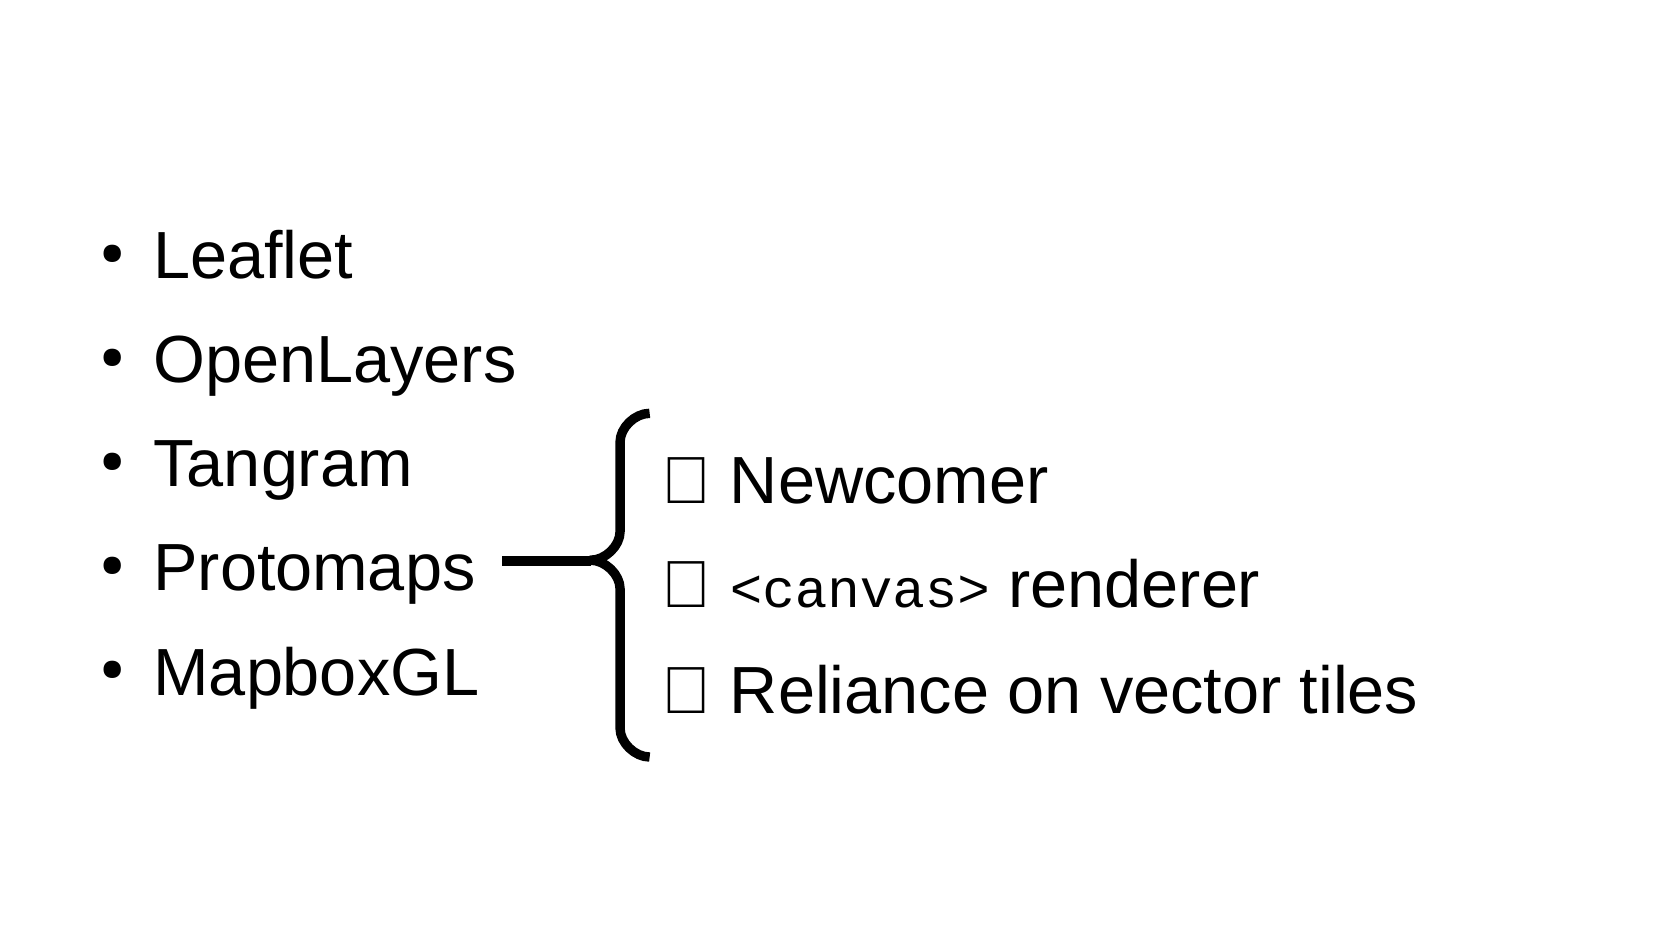

# Leaflet
OpenLayers
Tangram
Protomaps
MapboxGL
🔷 Newcomer
🔷 <canvas> renderer
❌ Reliance on vector tiles